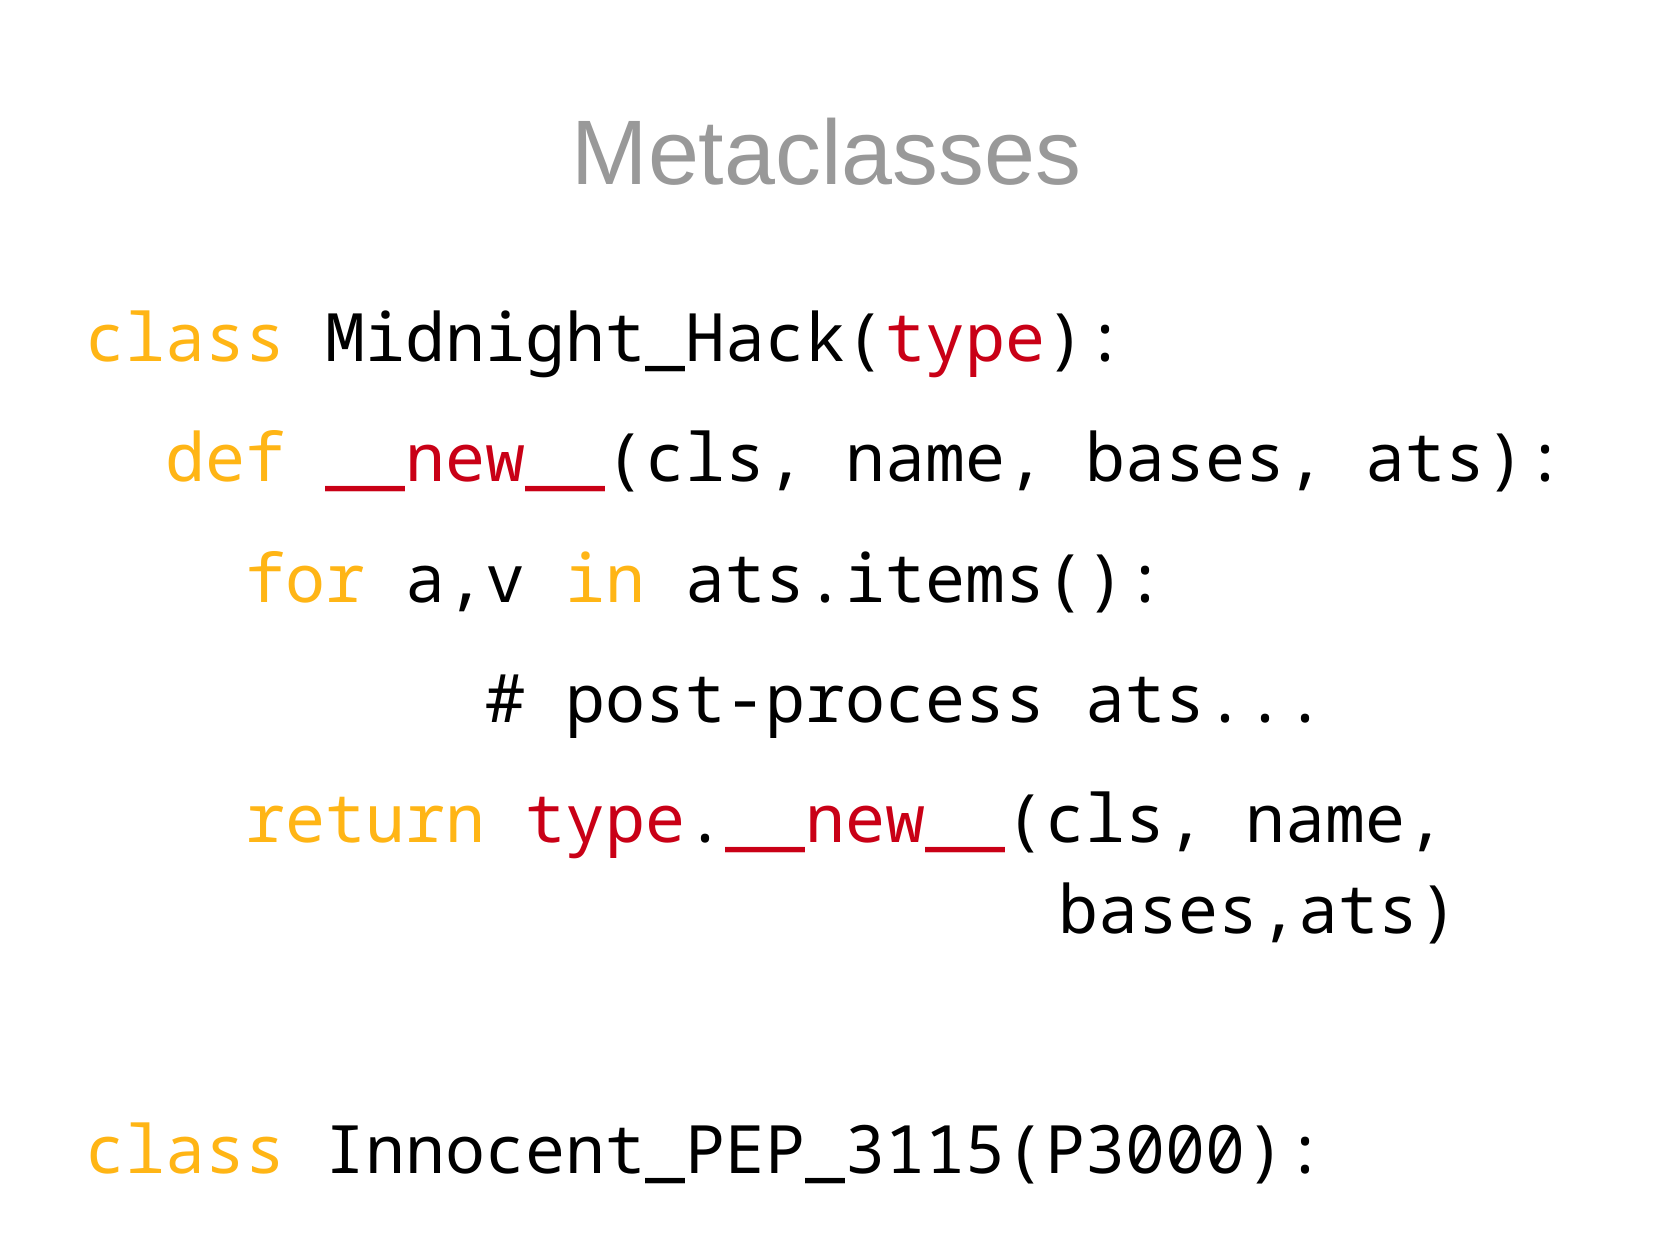

Metaclasses
# class Midnight_Hack(type):
 def __new__(cls, name, bases, ats):
 for a,v in ats.items():
 # post-process ats...
 return type.__new__(cls, name, bases,ats)
class Innocent_PEP_3115(P3000):
 __metaclass__ = Midnight_Hack